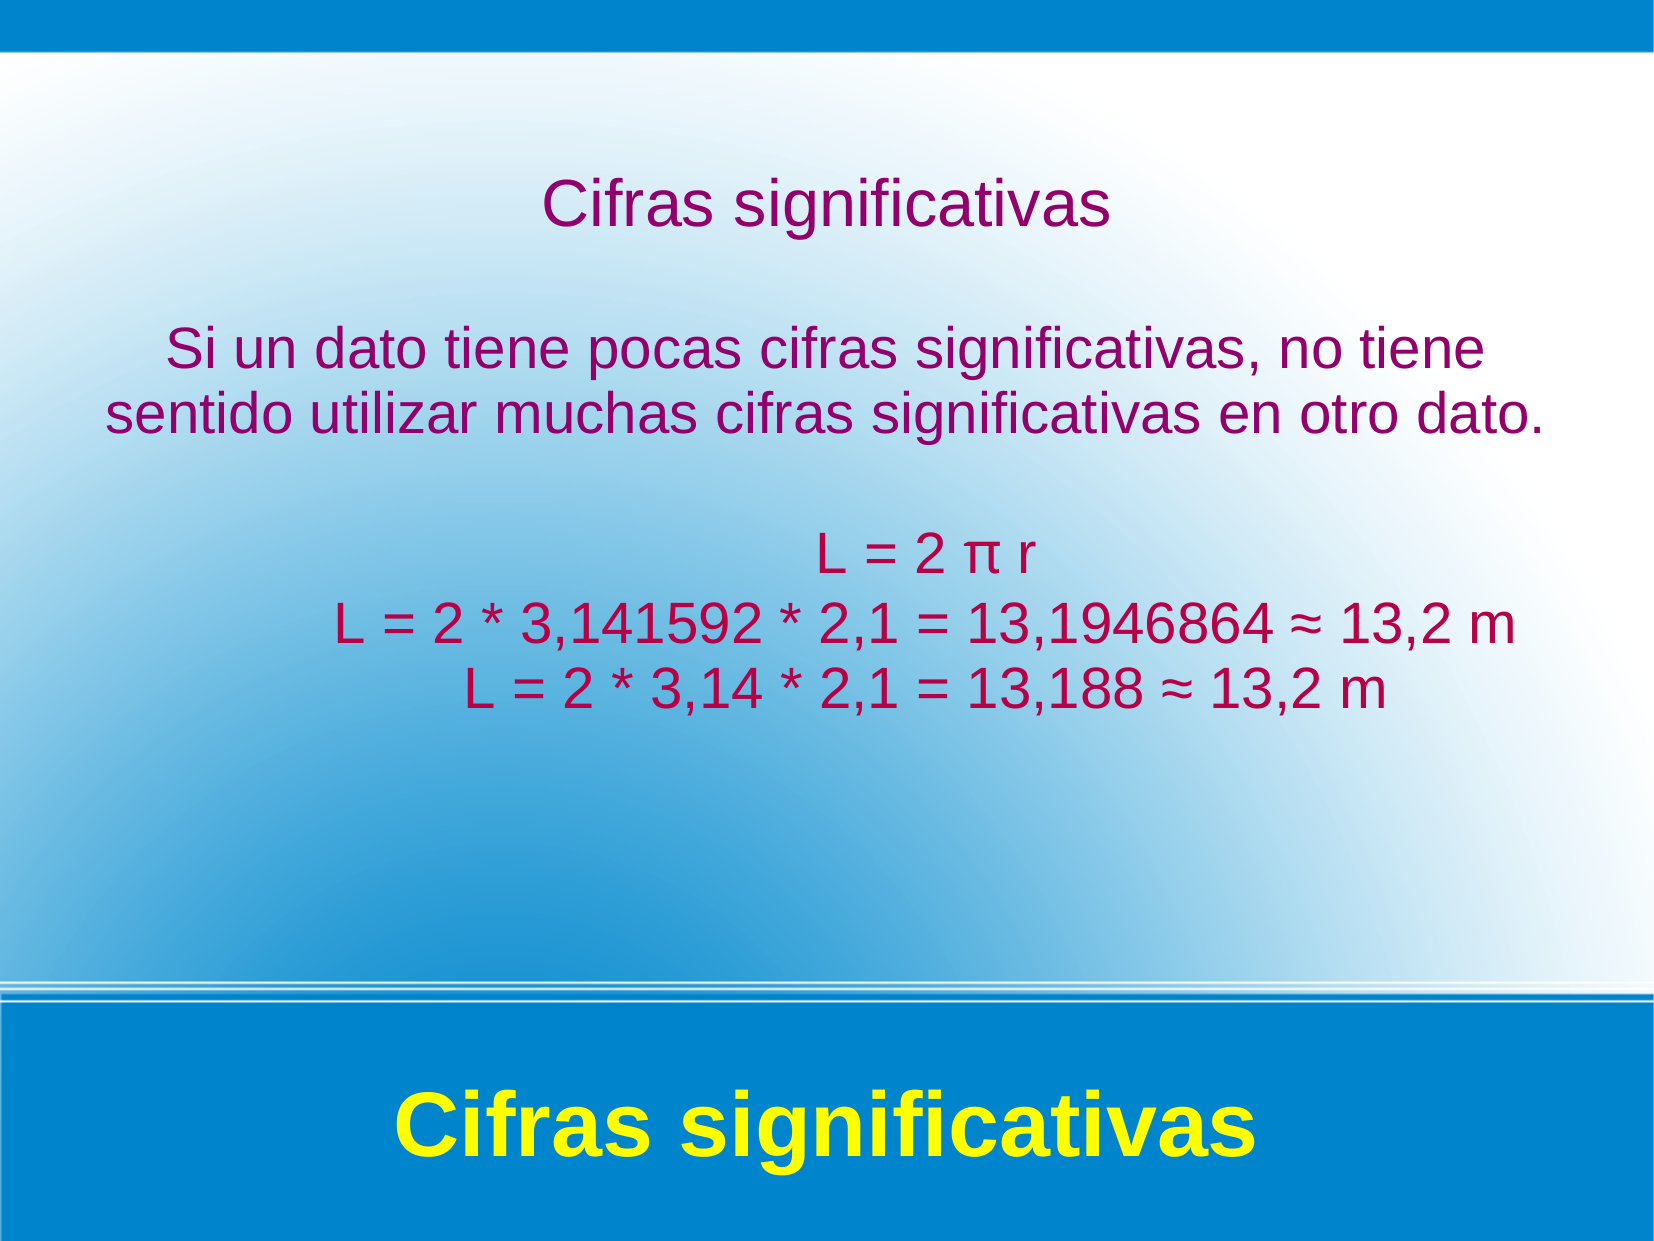

Cifras significativas
Si un dato tiene pocas cifras significativas, no tiene sentido utilizar muchas cifras significativas en otro dato.
L = 2 π r
L = 2 * 3,141592 * 2,1 = 13,1946864 ≈ 13,2 m
L = 2 * 3,14 * 2,1 = 13,188 ≈ 13,2 m
# Cifras significativas